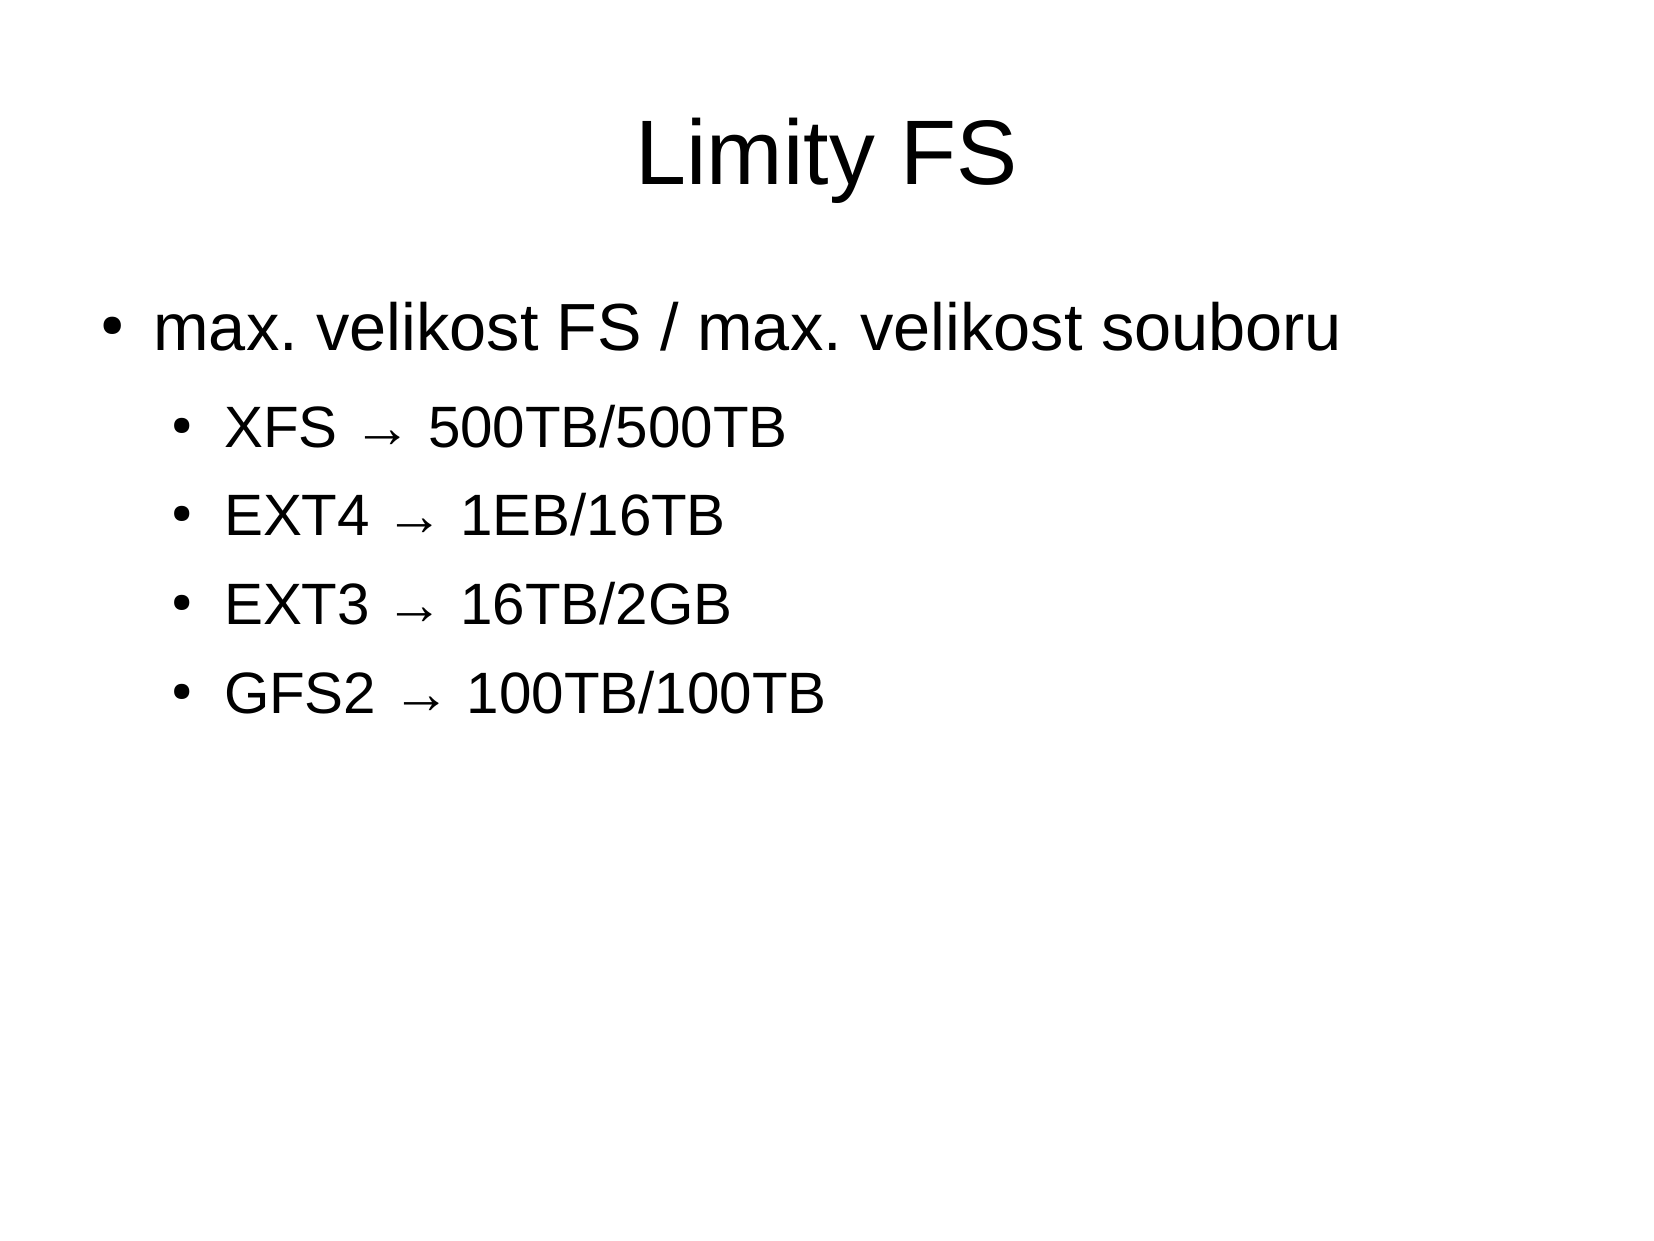

# Limity FS
max. velikost FS / max. velikost souboru
XFS → 500TB/500TB
EXT4 → 1EB/16TB
EXT3 → 16TB/2GB
GFS2 → 100TB/100TB